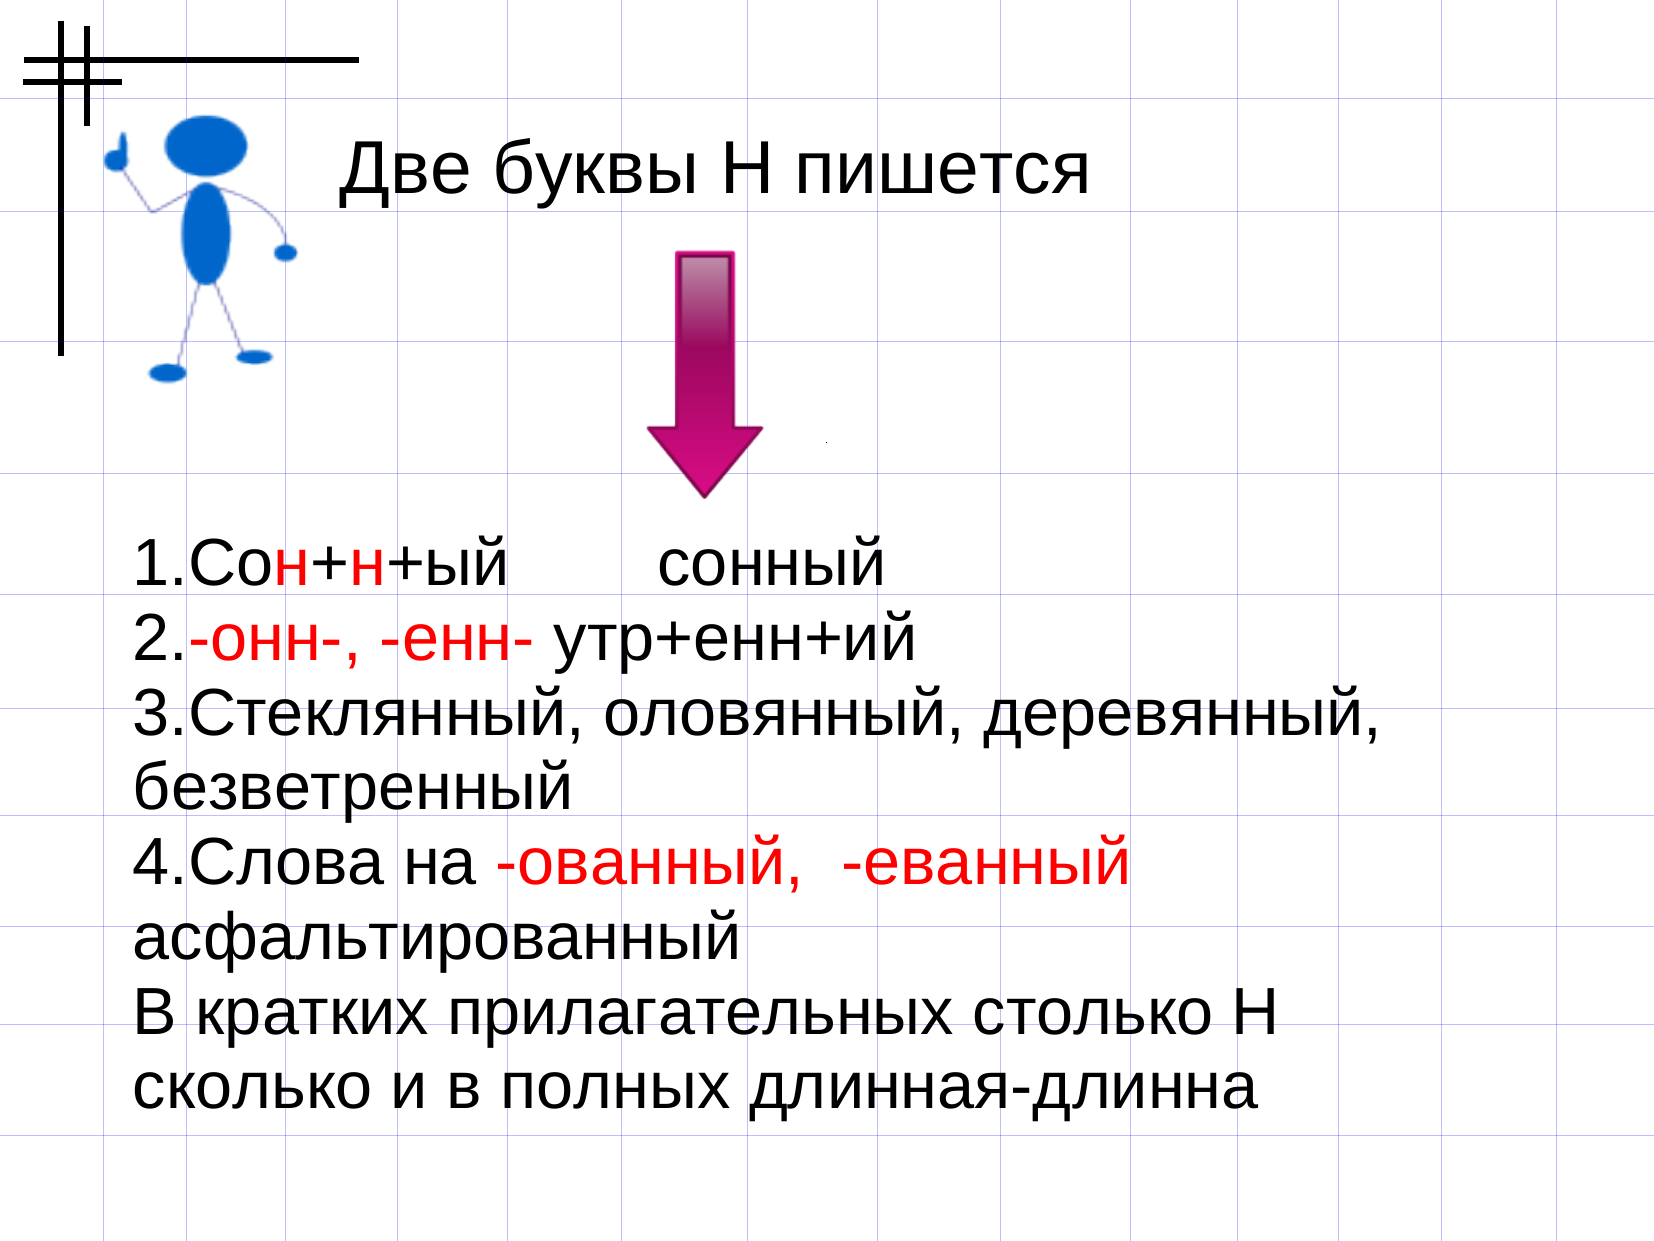

Две буквы Н пишется
1.Сон+н+ый сонный
2.-онн-, -енн- утр+енн+ий
3.Стеклянный, оловянный, деревянный, безветренный
4.Слова на -ованный, -еванный асфальтированный
В кратких прилагательных столько Н сколько и в полных длинная-длинна